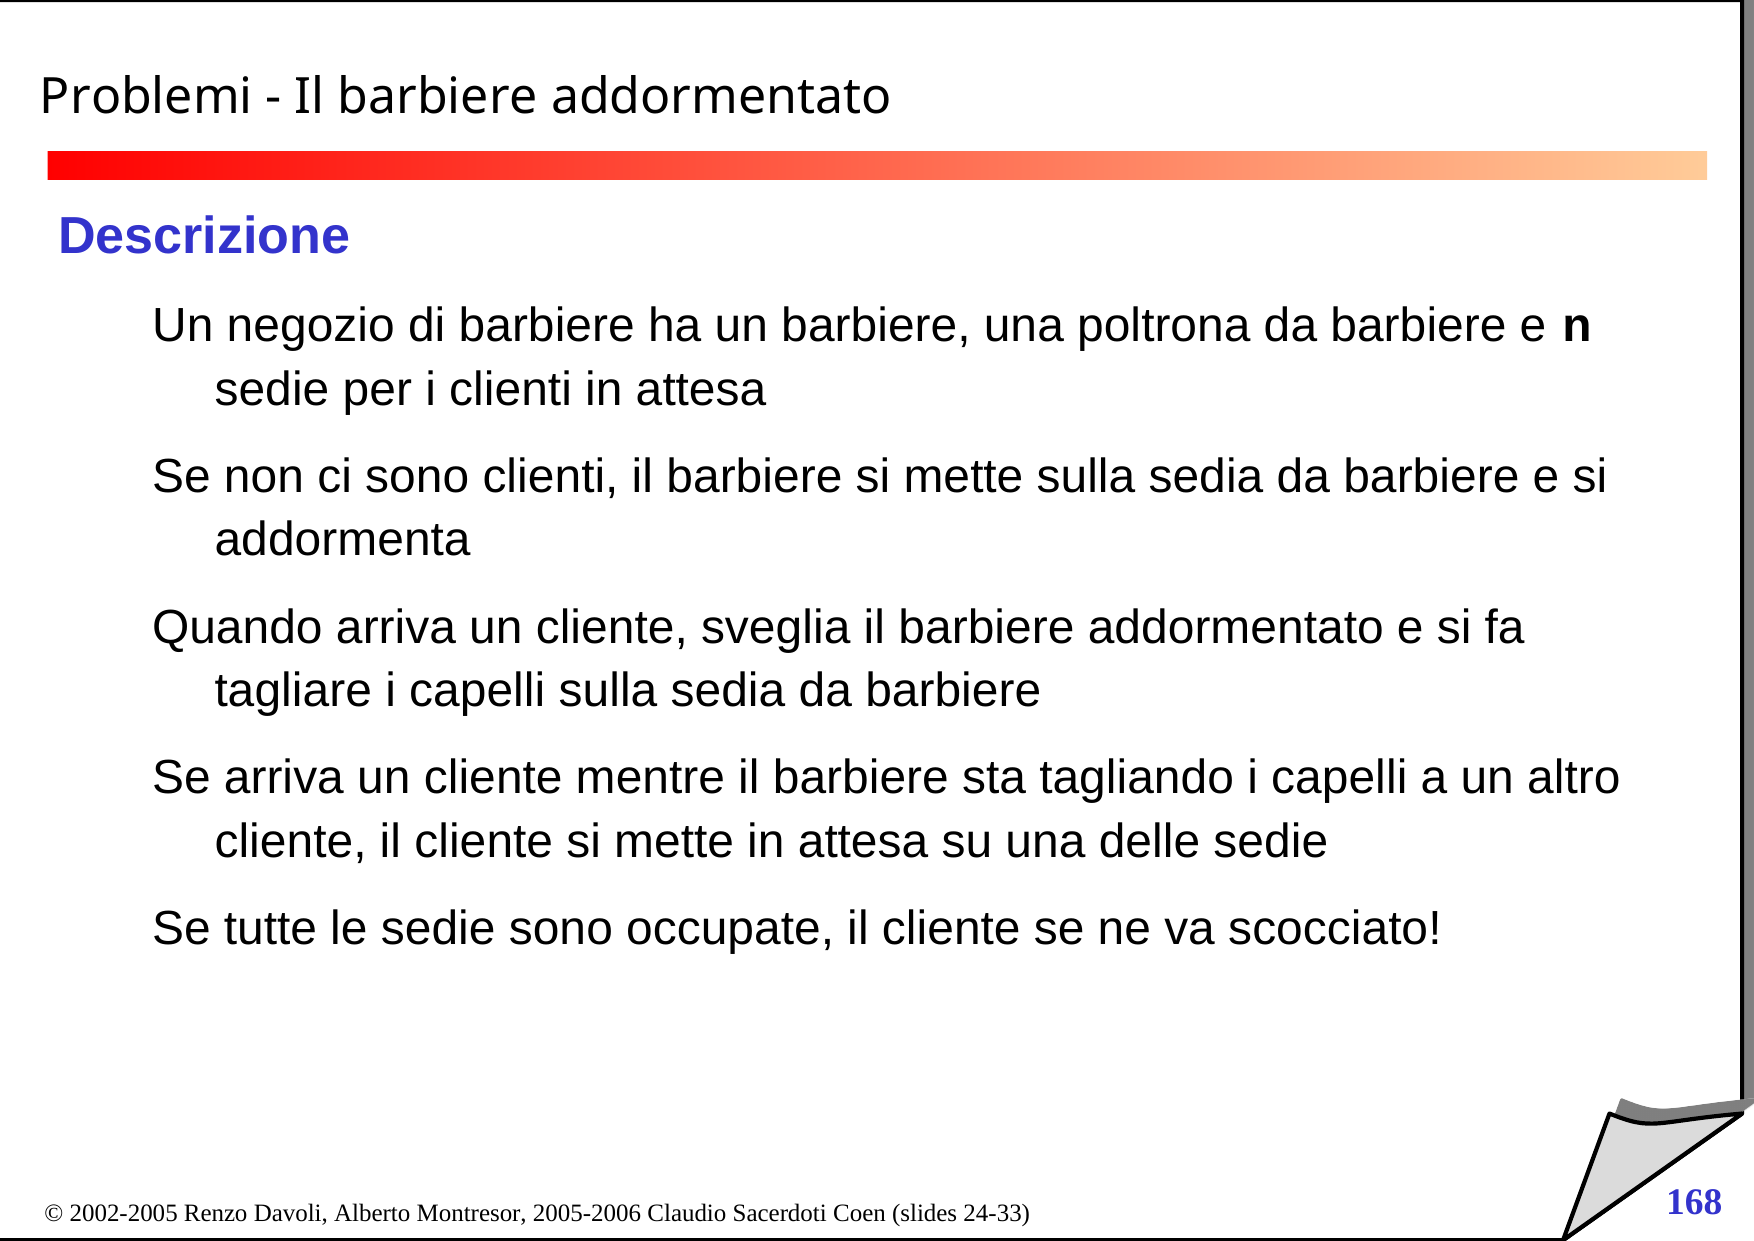

# Problemi - Il barbiere addormentato
Descrizione
Un negozio di barbiere ha un barbiere, una poltrona da barbiere e n sedie per i clienti in attesa
Se non ci sono clienti, il barbiere si mette sulla sedia da barbiere e si addormenta
Quando arriva un cliente, sveglia il barbiere addormentato e si fa tagliare i capelli sulla sedia da barbiere
Se arriva un cliente mentre il barbiere sta tagliando i capelli a un altro cliente, il cliente si mette in attesa su una delle sedie
Se tutte le sedie sono occupate, il cliente se ne va scocciato!